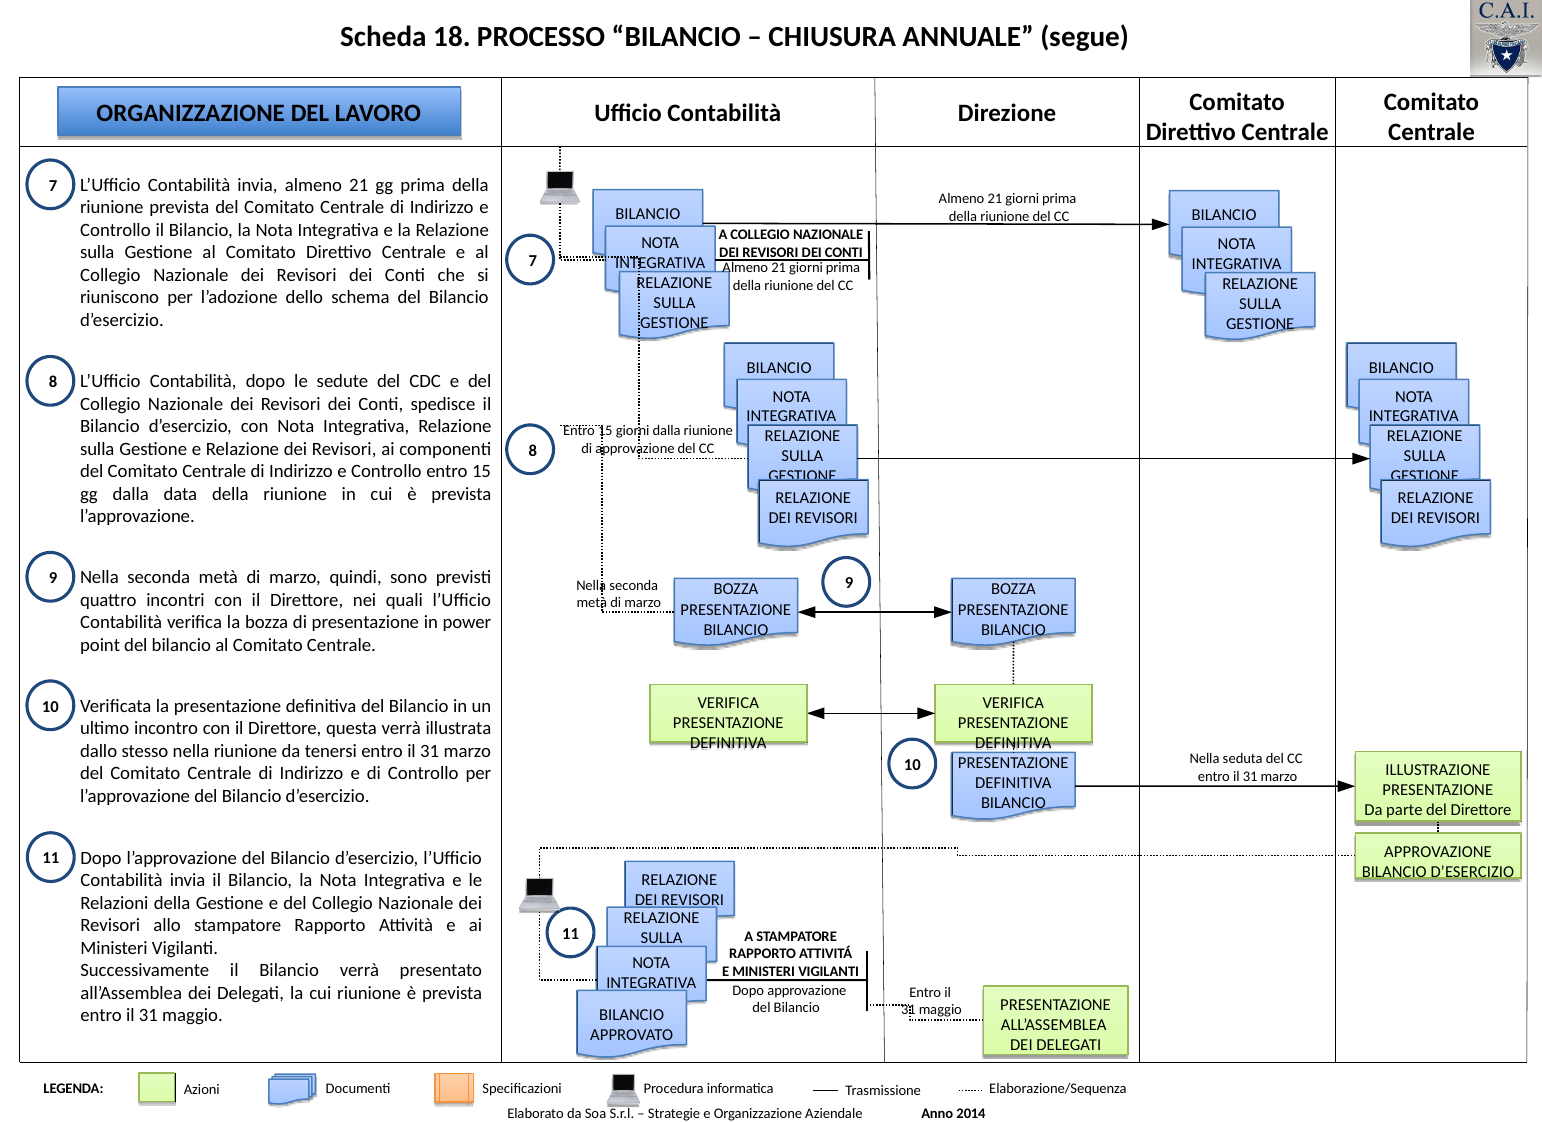

Scheda 18. PROCESSO “BILANCIO – CHIUSURA ANNUALE” (segue)
Ufficio Contabilità
Direzione
Comitato Direttivo Centrale
Comitato Centrale
ORGANIZZAZIONE DEL LAVORO
7
L’Ufficio Contabilità invia, almeno 21 gg prima della riunione prevista del Comitato Centrale di Indirizzo e Controllo il Bilancio, la Nota Integrativa e la Relazione sulla Gestione al Comitato Direttivo Centrale e al Collegio Nazionale dei Revisori dei Conti che si riuniscono per l’adozione dello schema del Bilancio d’esercizio.
Almeno 21 giorni prima
della riunione del CC
BILANCIO
BILANCIO
A COLLEGIO NAZIONALE DEI REVISORI DEI CONTI
NOTA INTEGRATIVA
NOTA INTEGRATIVA
7
Almeno 21 giorni prima
della riunione del CC
RELAZIONE SULLA GESTIONE
RELAZIONE SULLA GESTIONE
BILANCIO
BILANCIO
8
L’Ufficio Contabilità, dopo le sedute del CDC e del Collegio Nazionale dei Revisori dei Conti, spedisce il Bilancio d’esercizio, con Nota Integrativa, Relazione sulla Gestione e Relazione dei Revisori, ai componenti del Comitato Centrale di Indirizzo e Controllo entro 15 gg dalla data della riunione in cui è prevista l’approvazione.
NOTA INTEGRATIVA
NOTA INTEGRATIVA
Entro 15 giorni dalla riunione
di approvazione del CC
8
RELAZIONE SULLA GESTIONE
RELAZIONE SULLA GESTIONE
RELAZIONE DEI REVISORI
RELAZIONE DEI REVISORI
9
Nella seconda metà di marzo, quindi, sono previsti quattro incontri con il Direttore, nei quali l’Ufficio Contabilità verifica la bozza di presentazione in power point del bilancio al Comitato Centrale.
9
Nella seconda
metà di marzo
BOZZA PRESENTAZIONE BILANCIO
BOZZA PRESENTAZIONE BILANCIO
10
VERIFICA PRESENTAZIONE DEFINITIVA
VERIFICA PRESENTAZIONE DEFINITIVA
Verificata la presentazione definitiva del Bilancio in un ultimo incontro con il Direttore, questa verrà illustrata dallo stesso nella riunione da tenersi entro il 31 marzo del Comitato Centrale di Indirizzo e di Controllo per l’approvazione del Bilancio d’esercizio.
10
Nella seduta del CC
entro il 31 marzo
ILLUSTRAZIONE PRESENTAZIONE
Da parte del Direttore
PRESENTAZIONE DEFINITIVA BILANCIO
11
APPROVAZIONE BILANCIO D’ESERCIZIO
Dopo l’approvazione del Bilancio d’esercizio, l’Ufficio Contabilità invia il Bilancio, la Nota Integrativa e le Relazioni della Gestione e del Collegio Nazionale dei Revisori allo stampatore Rapporto Attività e ai Ministeri Vigilanti.
Successivamente il Bilancio verrà presentato all’Assemblea dei Delegati, la cui riunione è prevista entro il 31 maggio.
RELAZIONE DEI REVISORI
RELAZIONE SULLA GESTIONE
11
A STAMPATORE
RAPPORTO ATTIVITÁ
E MINISTERI VIGILANTI
NOTA INTEGRATIVA
 Dopo approvazione
del Bilancio
Entro il
31 maggio
PRESENTAZIONE ALL’ASSEMBLEA
DEI DELEGATI
BILANCIO
APPROVATO
LEGENDA:
Elaborazione/Sequenza
Documenti
Procedura informatica
Azioni
Trasmissione
Specificazioni
Elaborato da Soa S.r.l. – Strategie e Organizzazione Aziendale Anno 2014